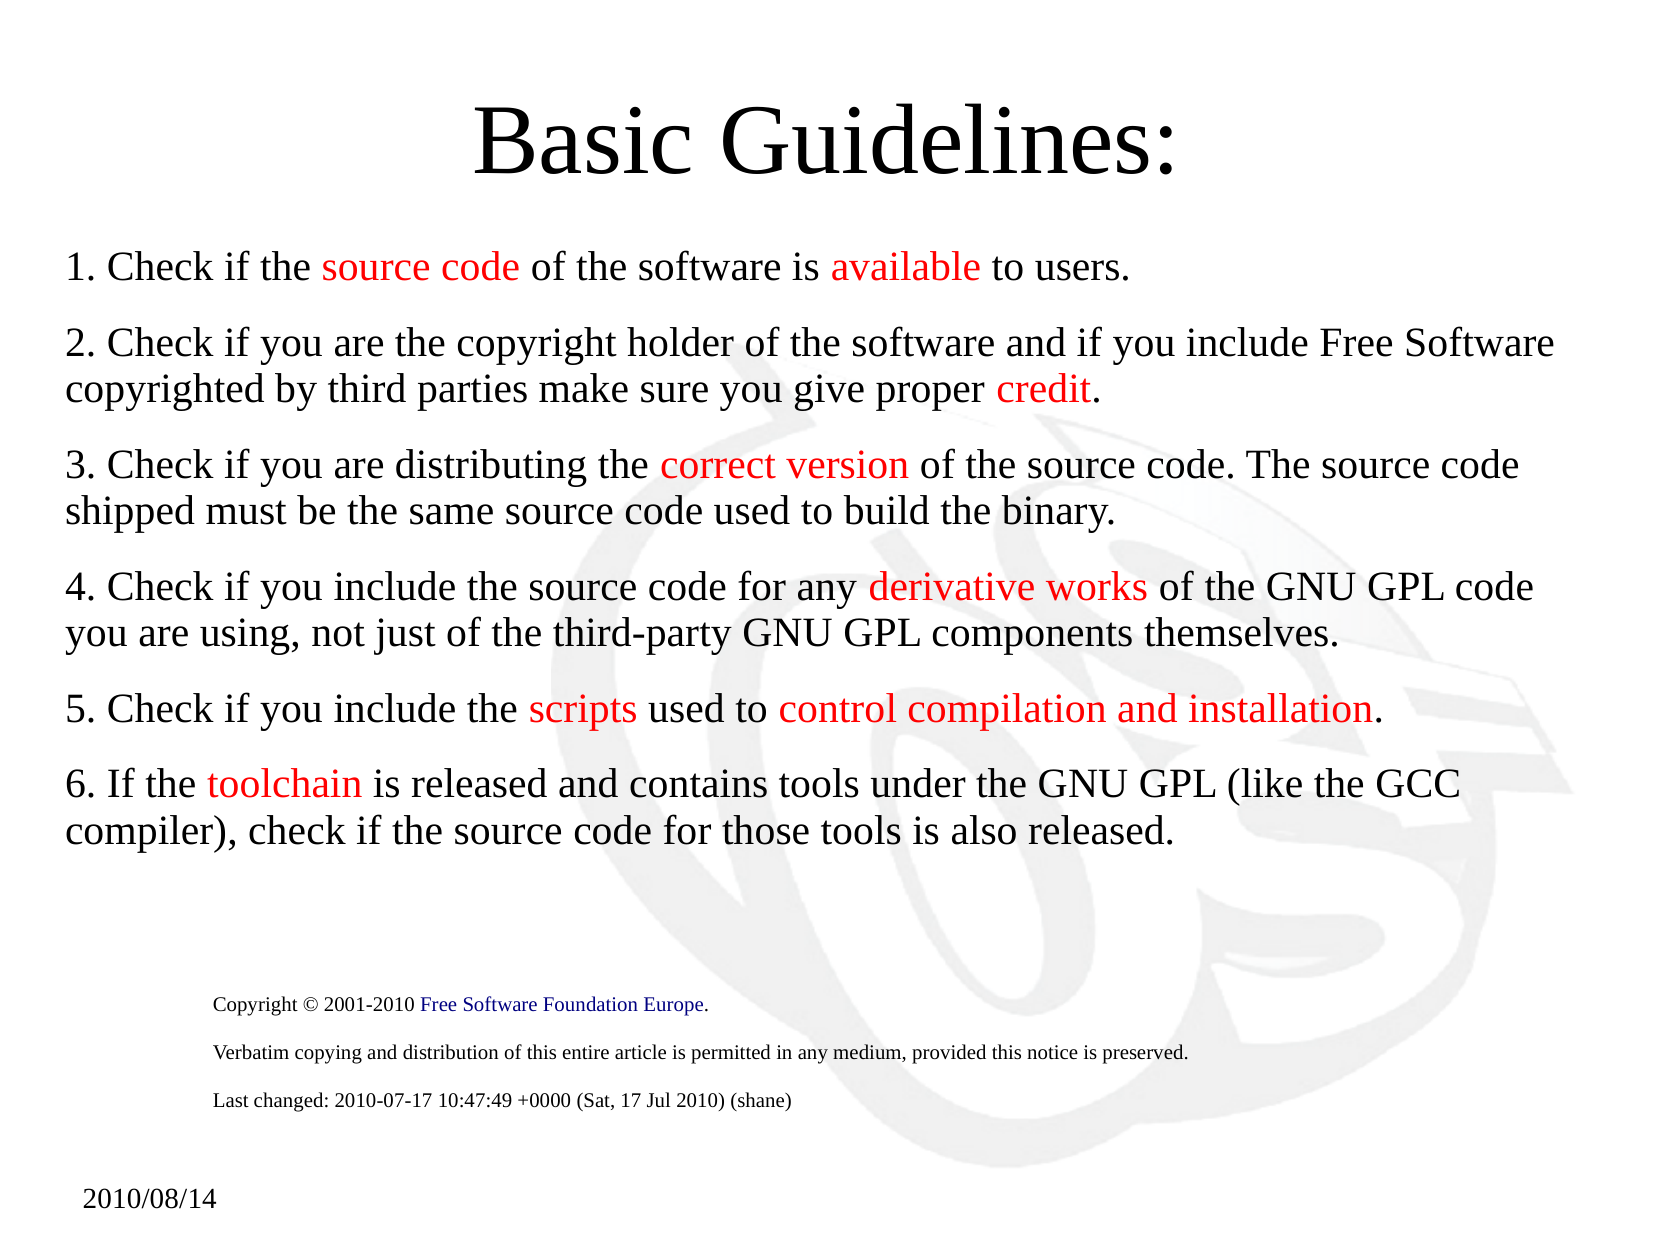

# Basic Guidelines:
1. Check if the source code of the software is available to users.
2. Check if you are the copyright holder of the software and if you include Free Software copyrighted by third parties make sure you give proper credit.
3. Check if you are distributing the correct version of the source code. The source code shipped must be the same source code used to build the binary.
4. Check if you include the source code for any derivative works of the GNU GPL code you are using, not just of the third-party GNU GPL components themselves.
5. Check if you include the scripts used to control compilation and installation.
6. If the toolchain is released and contains tools under the GNU GPL (like the GCC compiler), check if the source code for those tools is also released.
Copyright © 2001-2010 Free Software Foundation Europe.
Verbatim copying and distribution of this entire article is permitted in any medium, provided this notice is preserved.
Last changed: 2010-07-17 10:47:49 +0000 (Sat, 17 Jul 2010) (shane)
2010/08/14